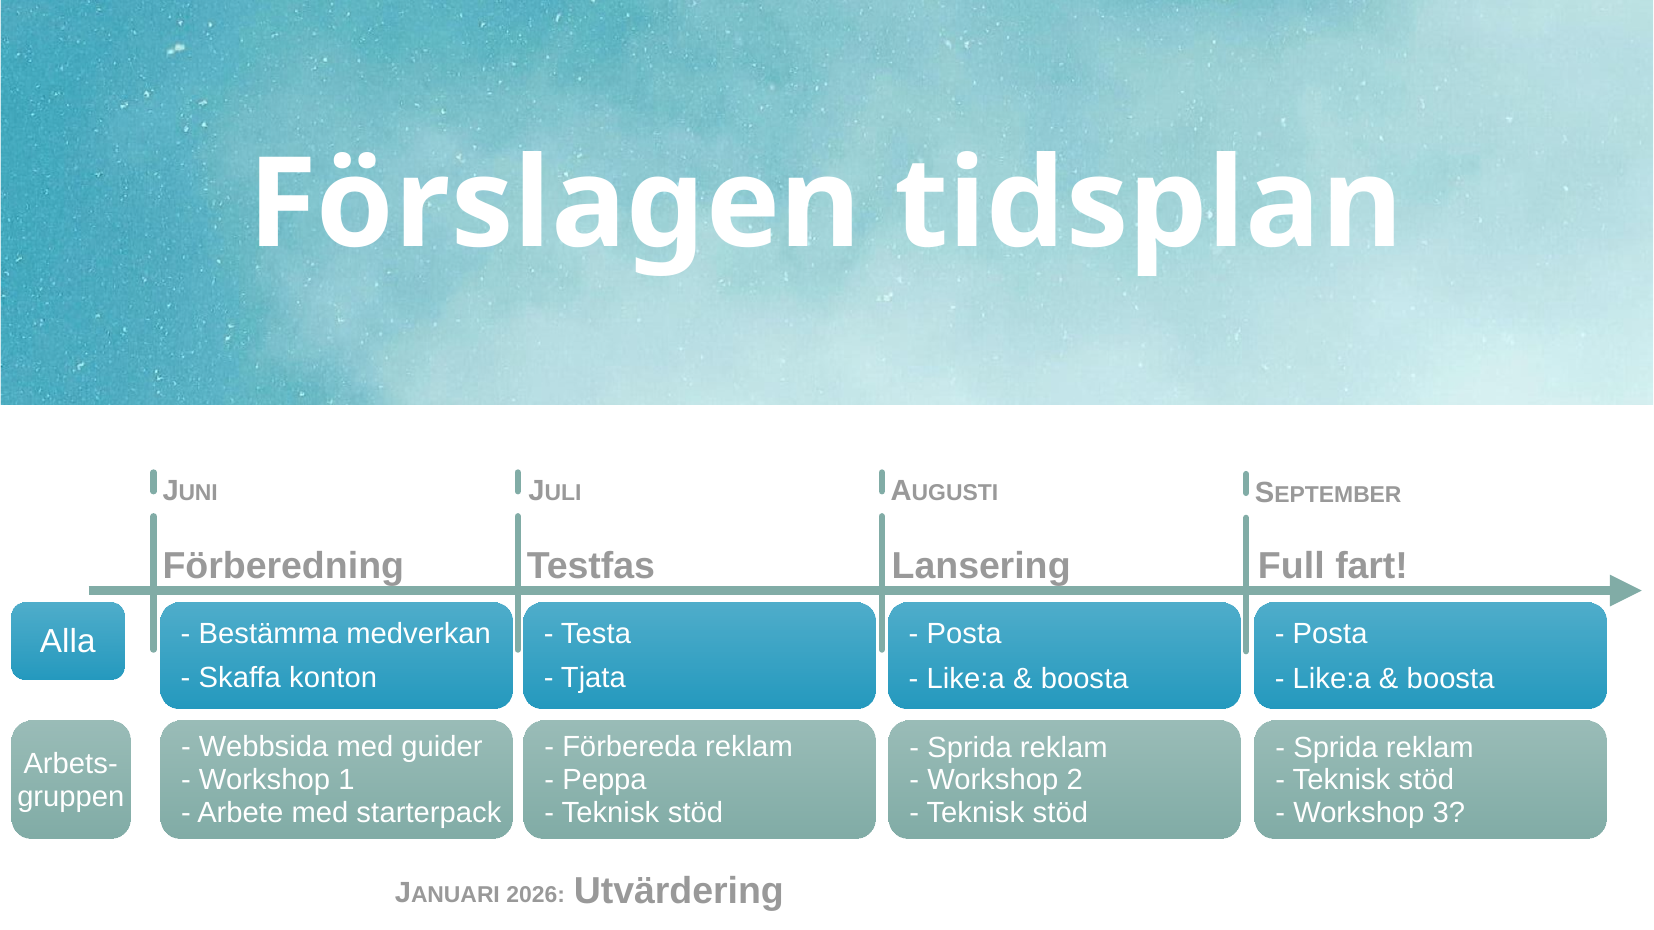

# Förslagen tidsplan
JUNI
JULI
AUGUSTI
SEPTEMBER
Förberedning
Testfas
Lansering
Full fart!
- Bestämma medverkan
- Skaffa konton
Alla
- Testa
- Tjata
- Posta
- Like:a & boosta
- Posta
- Like:a & boosta
Arbets-
gruppen
- Webbsida med guider
- Workshop 1
- Arbete med starterpack
- Förbereda reklam
- Peppa
- Teknisk stöd
- Sprida reklam
- Workshop 2
- Teknisk stöd
- Sprida reklam
- Teknisk stöd
- Workshop 3?
Utvärdering
JANUARI 2026: